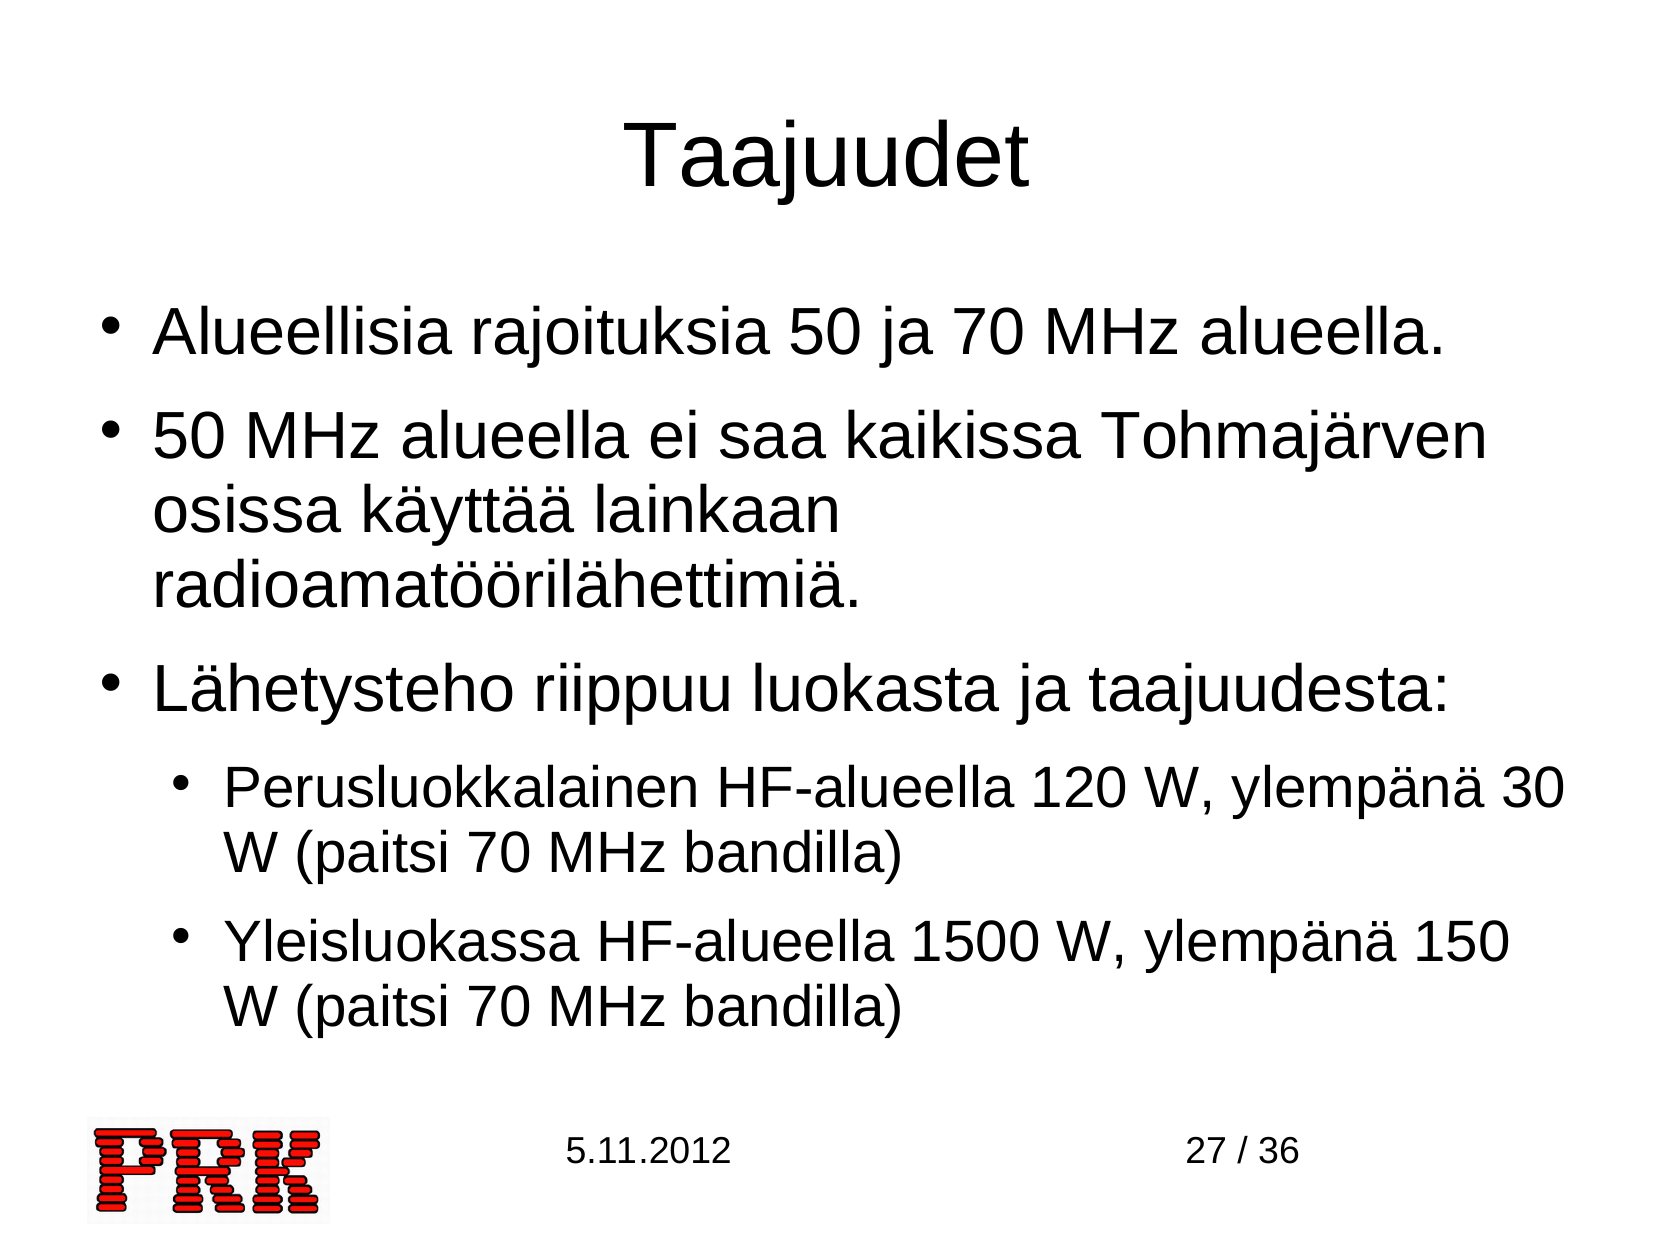

Taajuudet
# Alueellisia rajoituksia 50 ja 70 MHz alueella.
50 MHz alueella ei saa kaikissa Tohmajärven osissa käyttää lainkaan radioamatöörilähettimiä.
Lähetysteho riippuu luokasta ja taajuudesta:
Perusluokkalainen HF-alueella 120 W, ylempänä 30 W (paitsi 70 MHz bandilla)
Yleisluokassa HF-alueella 1500 W, ylempänä 150 W (paitsi 70 MHz bandilla)
27